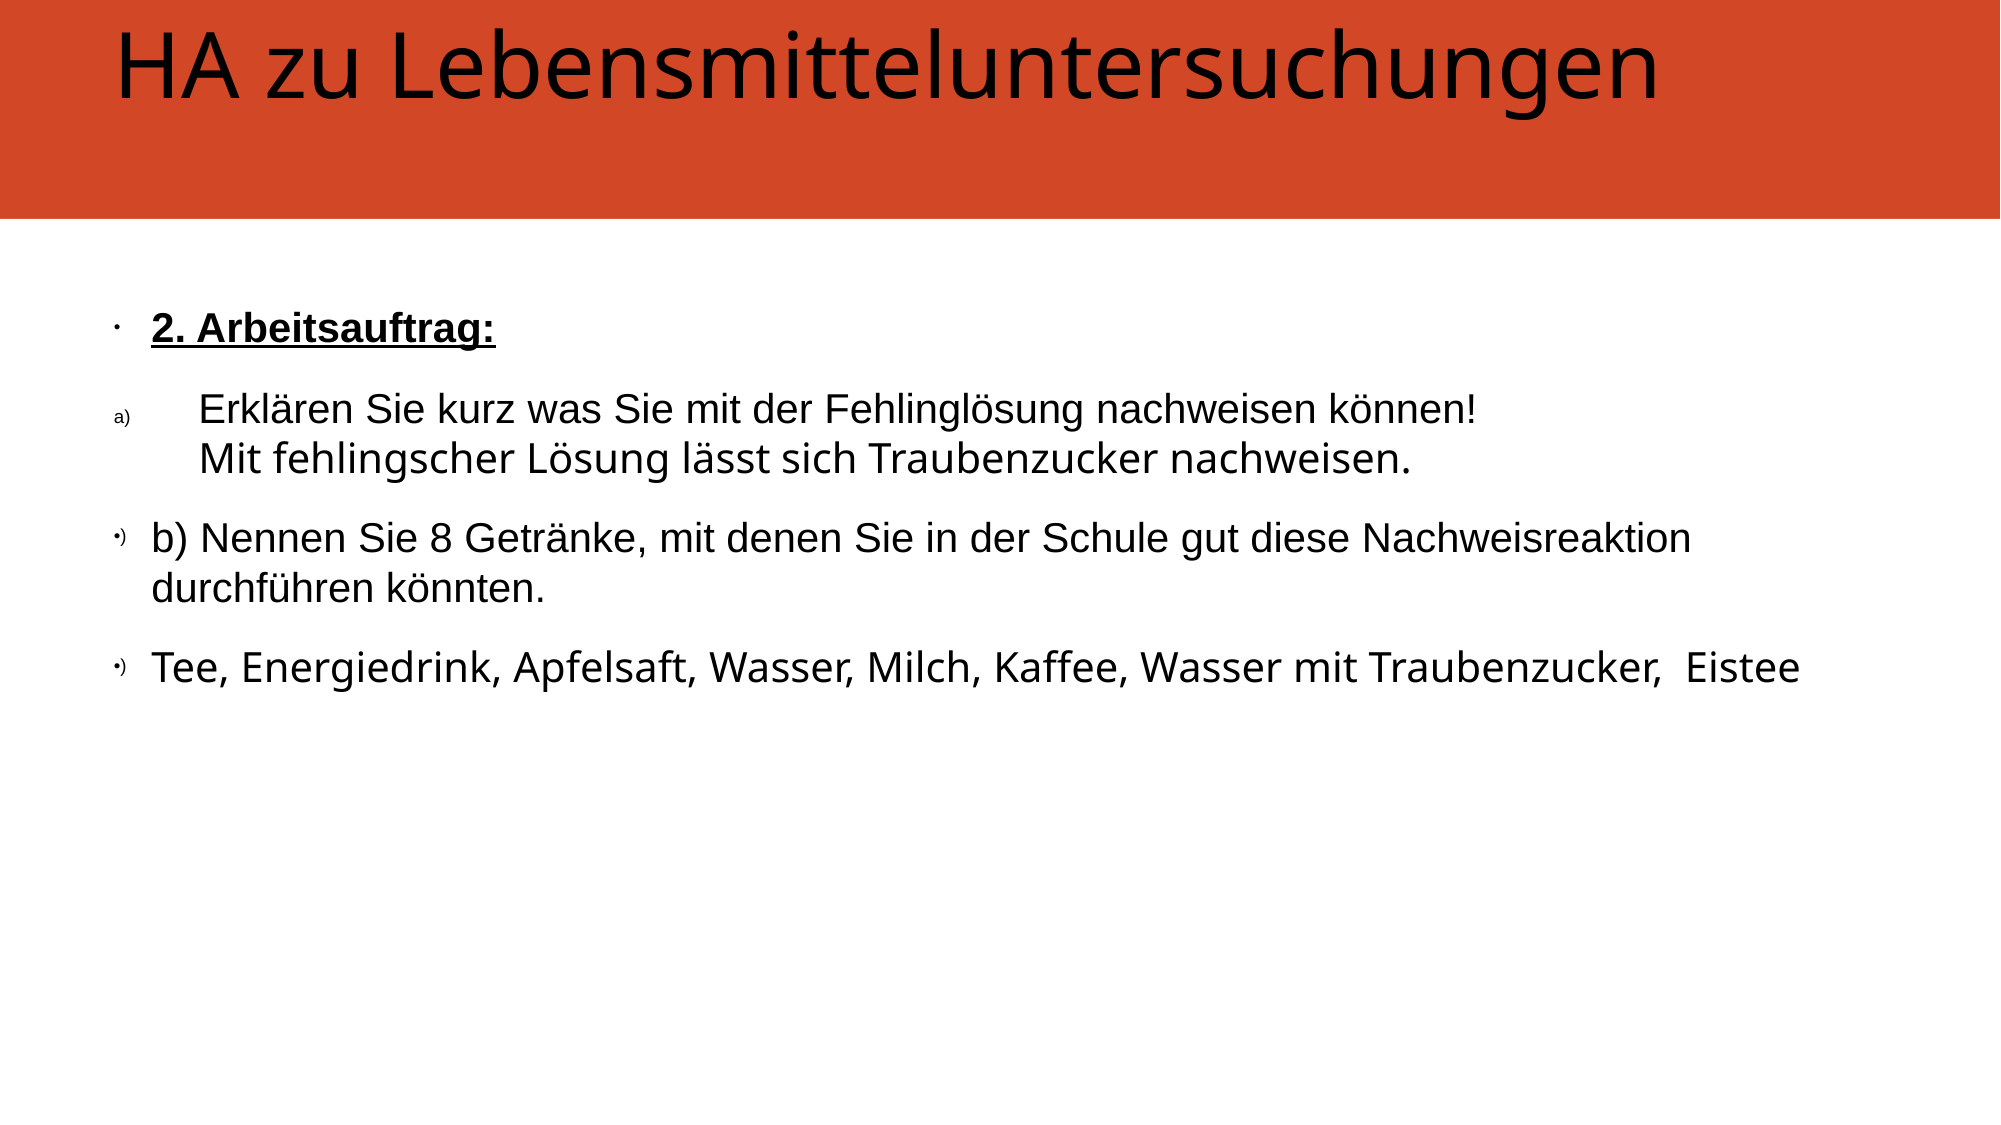

HA zu Lebensmitteluntersuchungen
# 2. Arbeitsauftrag:
Erklären Sie kurz was Sie mit der Fehlinglösung nachweisen können!
Mit fehlingscher Lösung lässt sich Traubenzucker nachweisen.
b) Nennen Sie 8 Getränke, mit denen Sie in der Schule gut diese Nachweisreaktion durchführen könnten.
Tee, Energiedrink, Apfelsaft, Wasser, Milch, Kaffee, Wasser mit Traubenzucker, Eistee